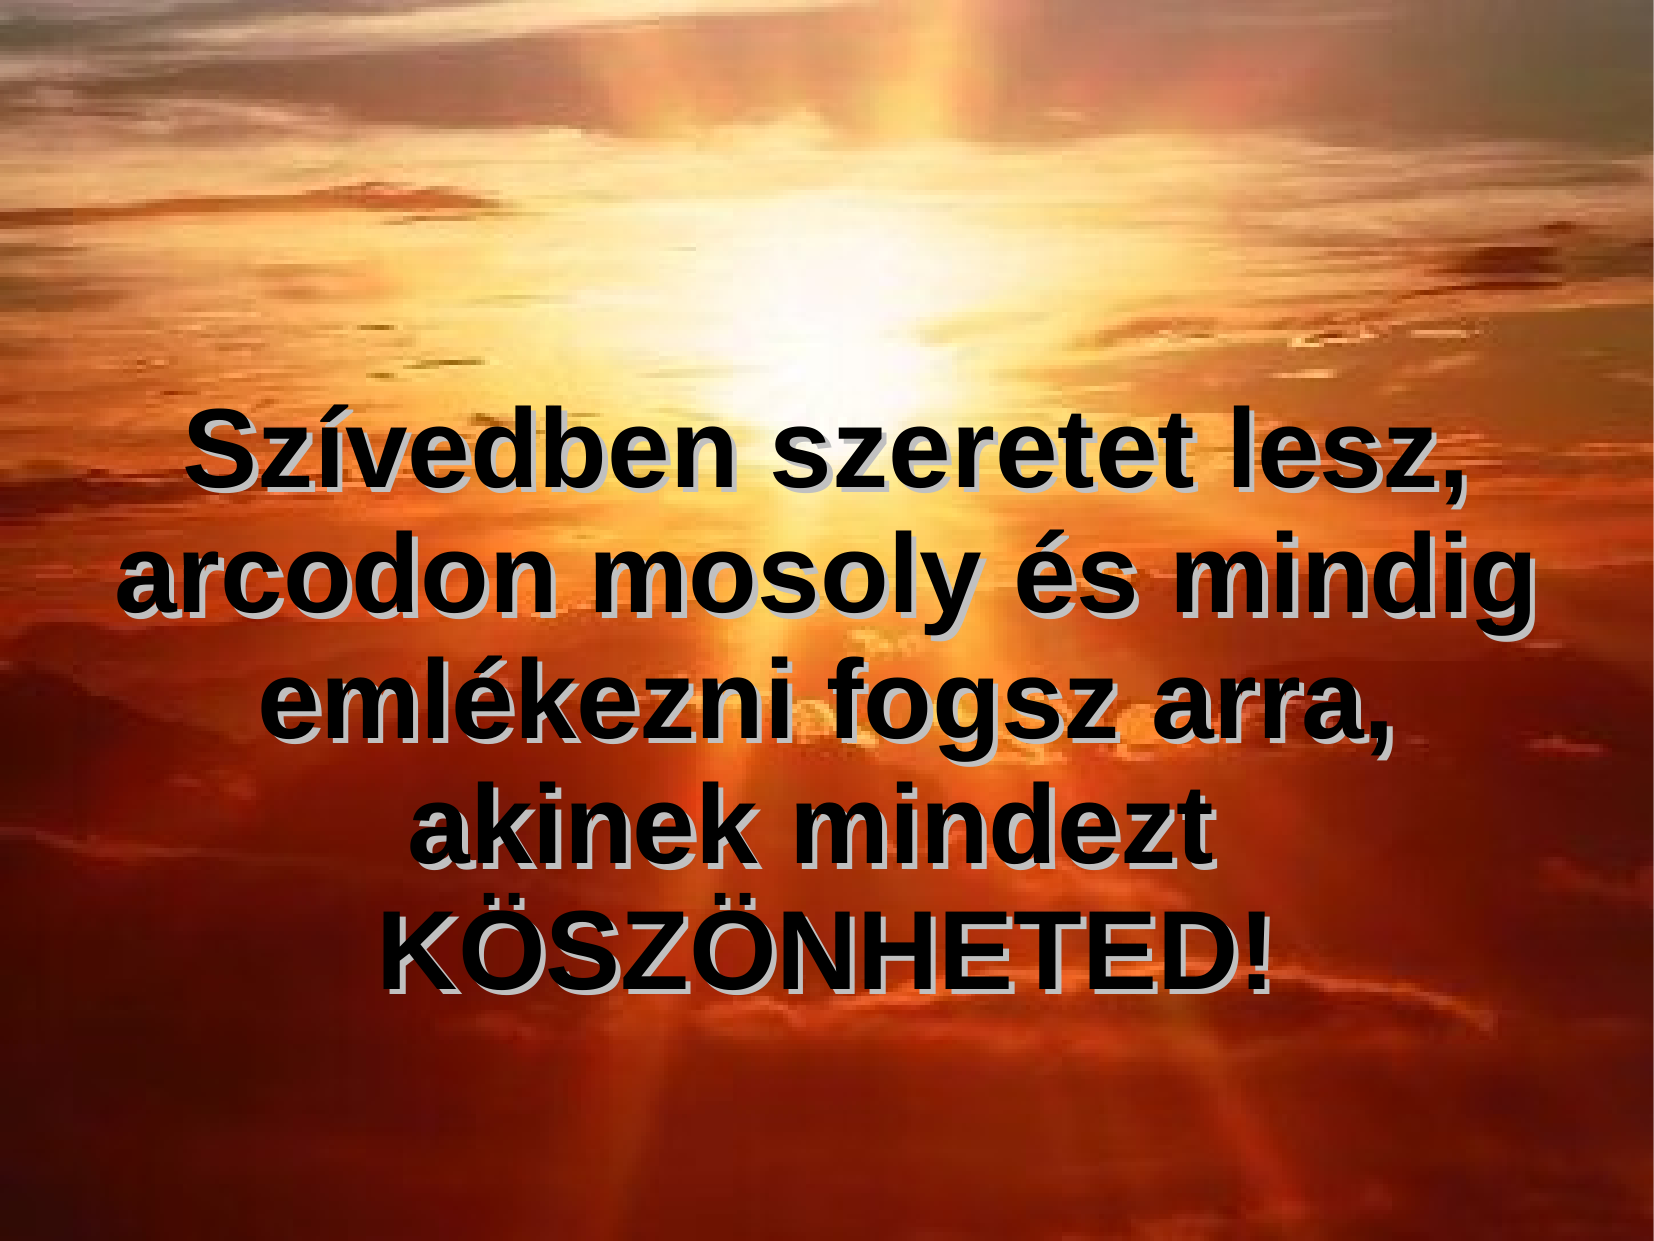

# Szívedben szeretet lesz, arcodon mosoly és mindig emlékezni fogsz arra, akinek mindezt
KÖSZÖNHETED!